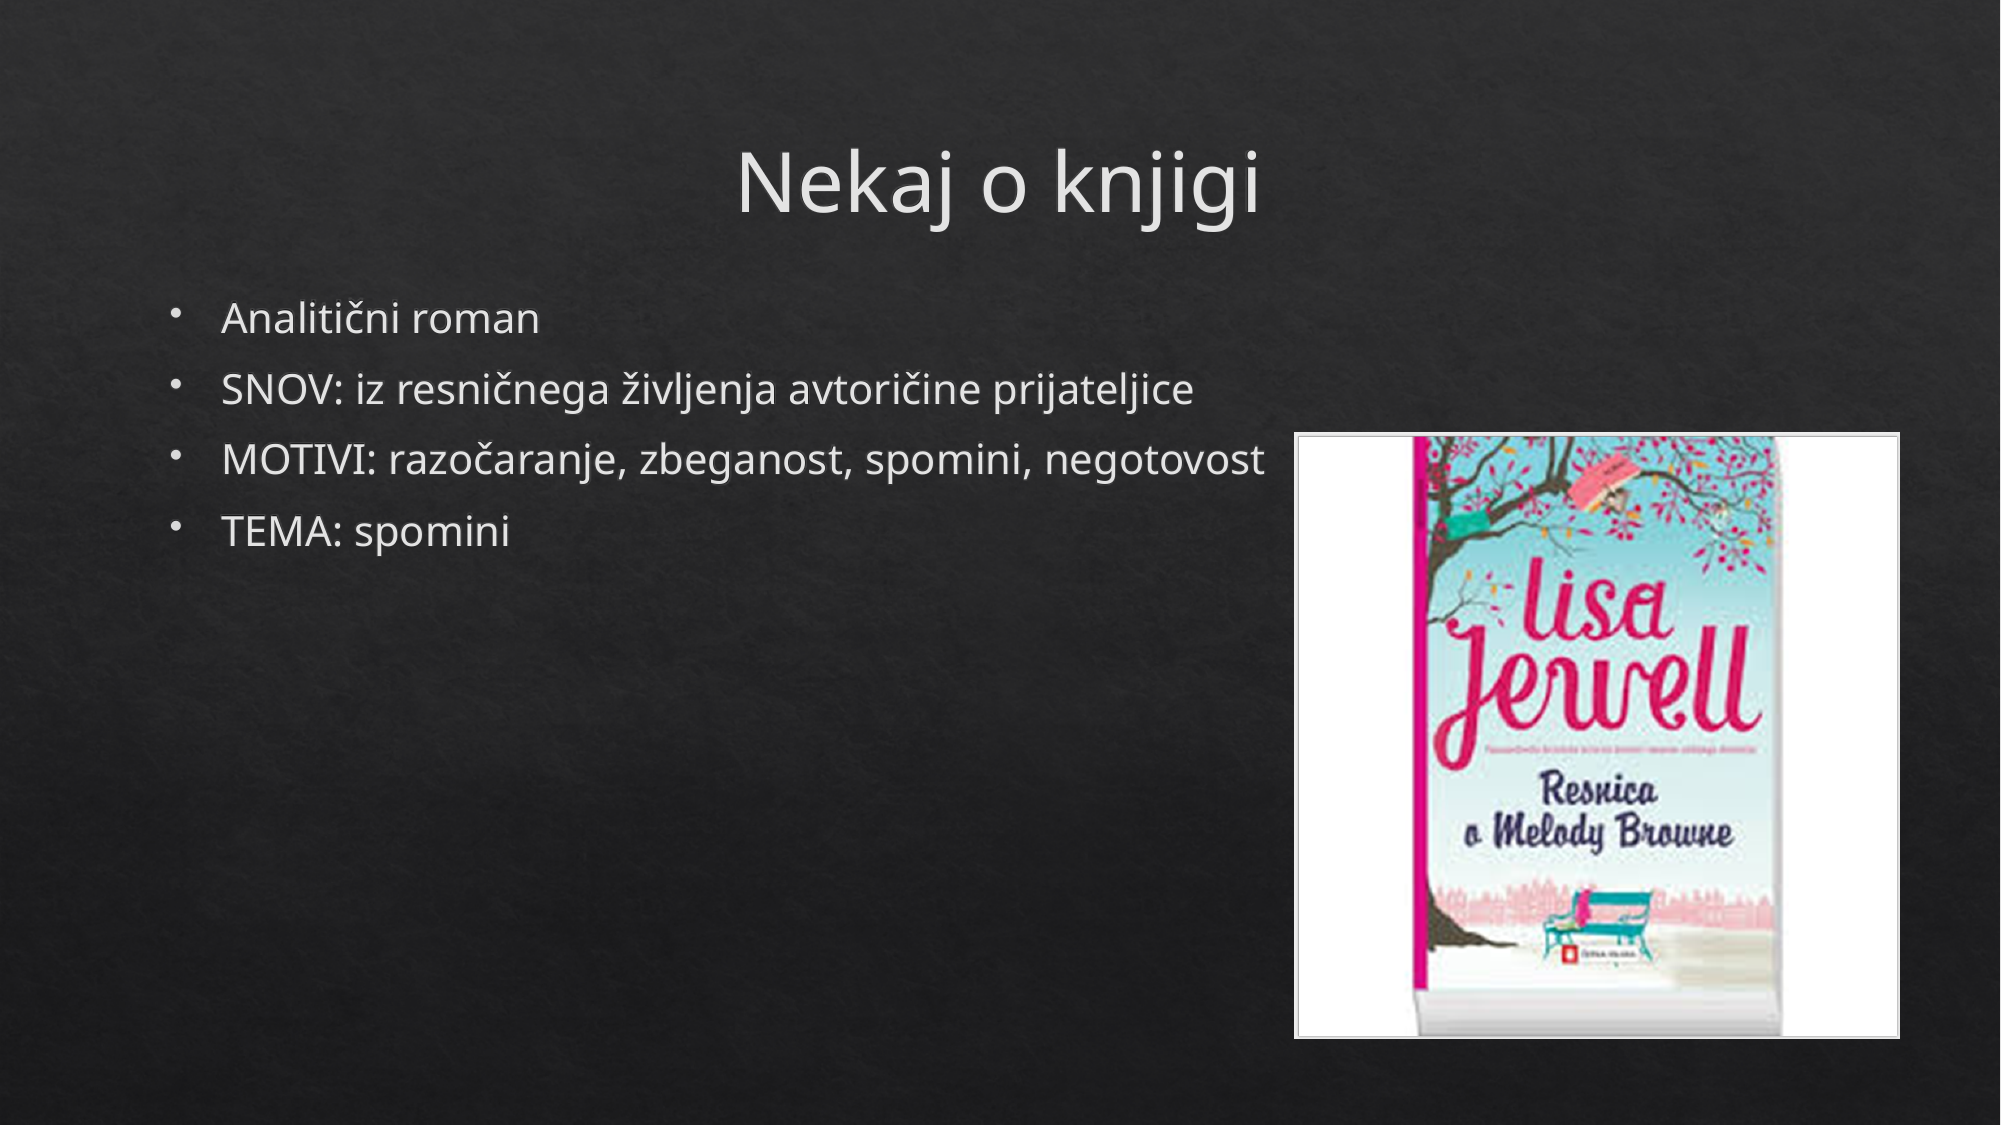

# Nekaj o knjigi
Analitični roman
SNOV: iz resničnega življenja avtoričine prijateljice
MOTIVI: razočaranje, zbeganost, spomini, negotovost
TEMA: spomini